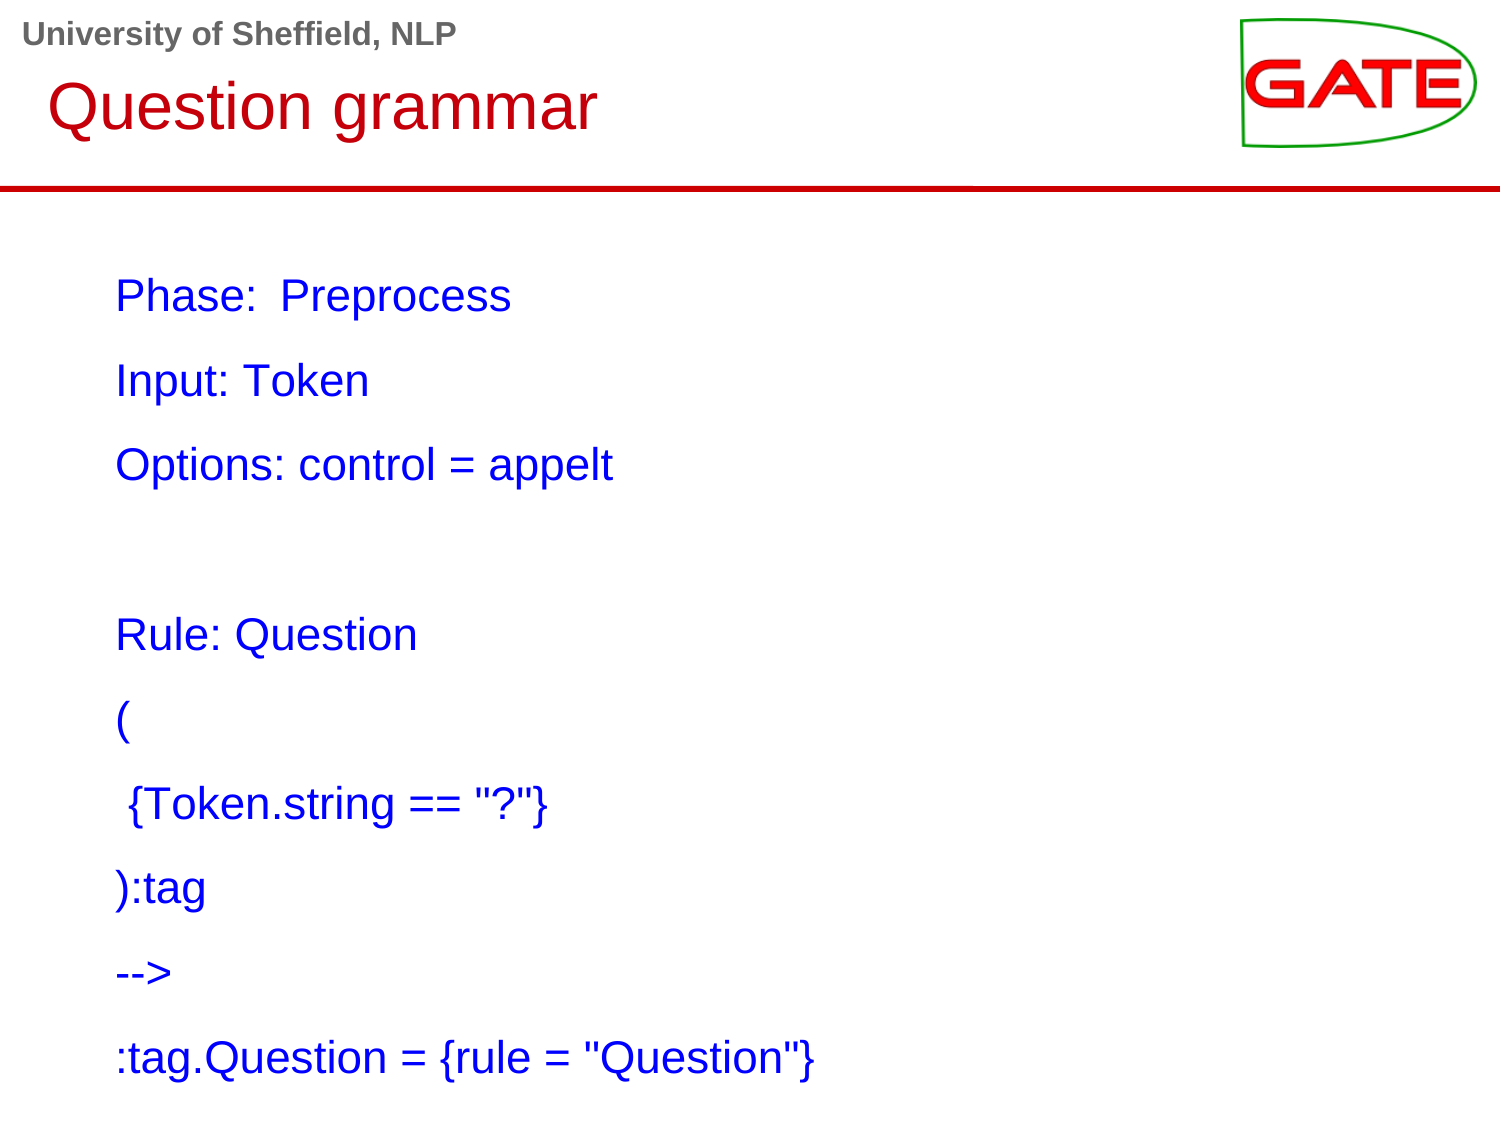

# Question grammar
Phase:	Preprocess
Input: Token
Options: control = appelt
Rule: Question
(
 {Token.string == "?"}
):tag
-->
:tag.Question = {rule = "Question"}